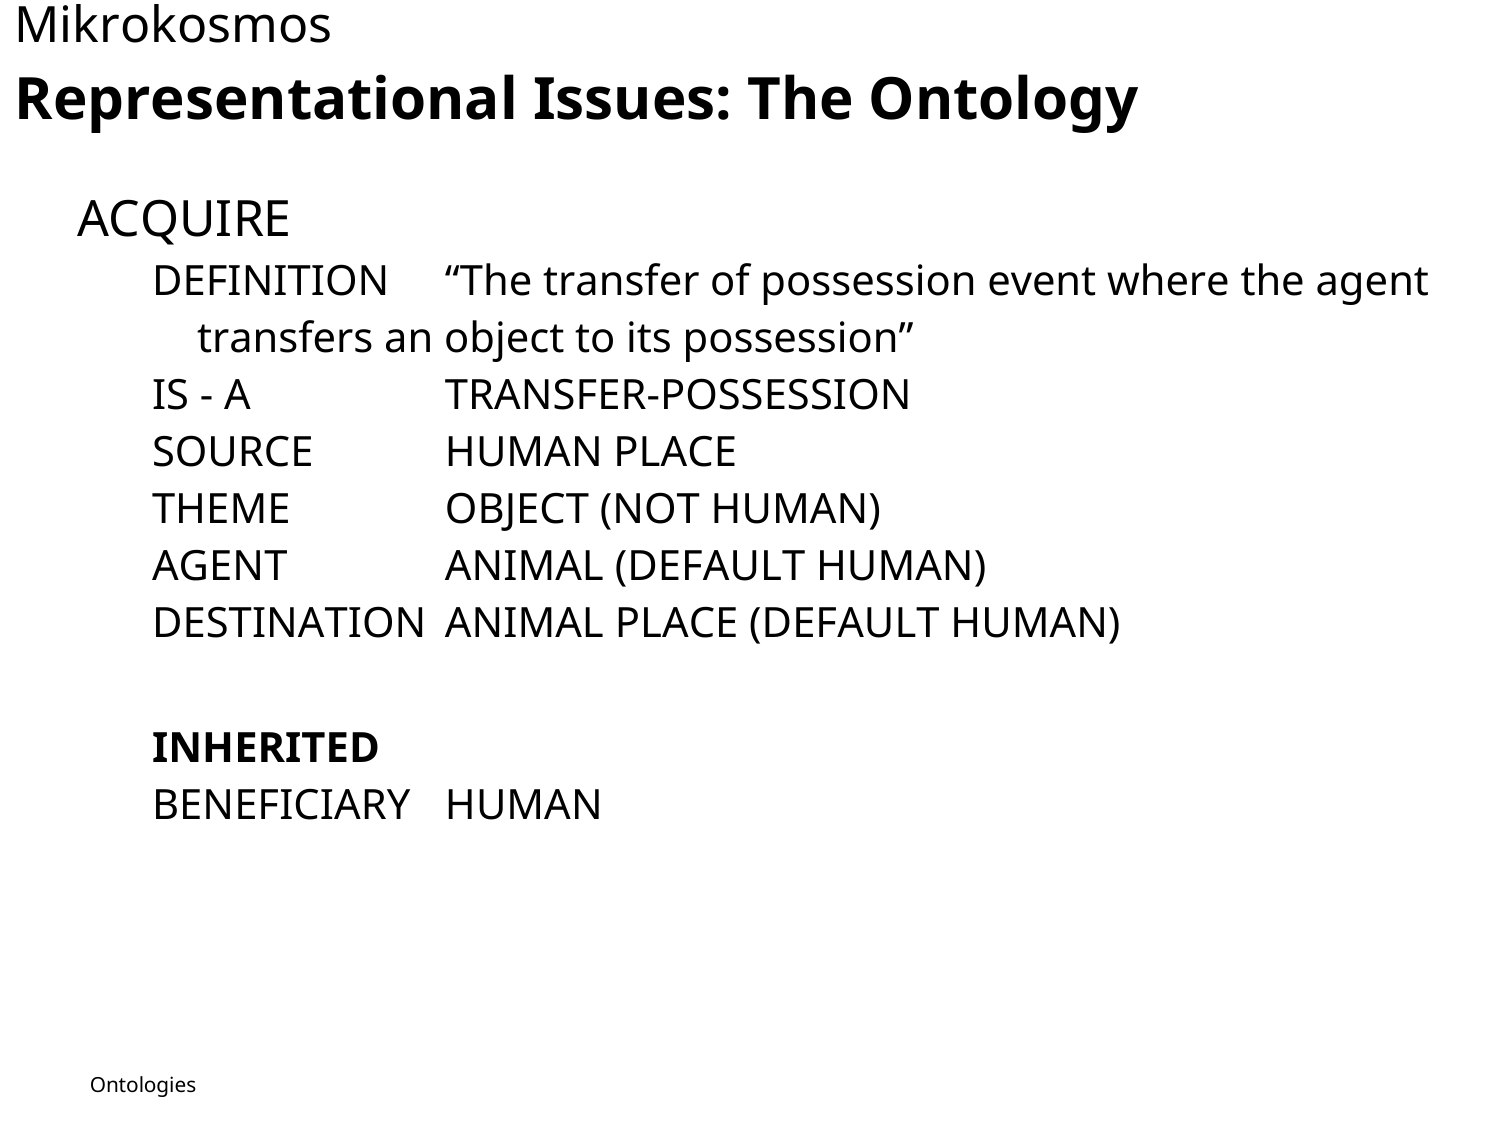

Mikrokosmos
Representational Issues: The Ontology
# ACQUIRE
DEFINITION 	“The transfer of possession event where the agent transfers an object to its possession”
IS - A 			TRANSFER-POSSESSION
SOURCE		HUMAN PLACE
THEME			OBJECT (NOT HUMAN)
AGENT			ANIMAL (DEFAULT HUMAN)
DESTINATION	ANIMAL PLACE (DEFAULT HUMAN)
INHERITED
BENEFICIARY	HUMAN